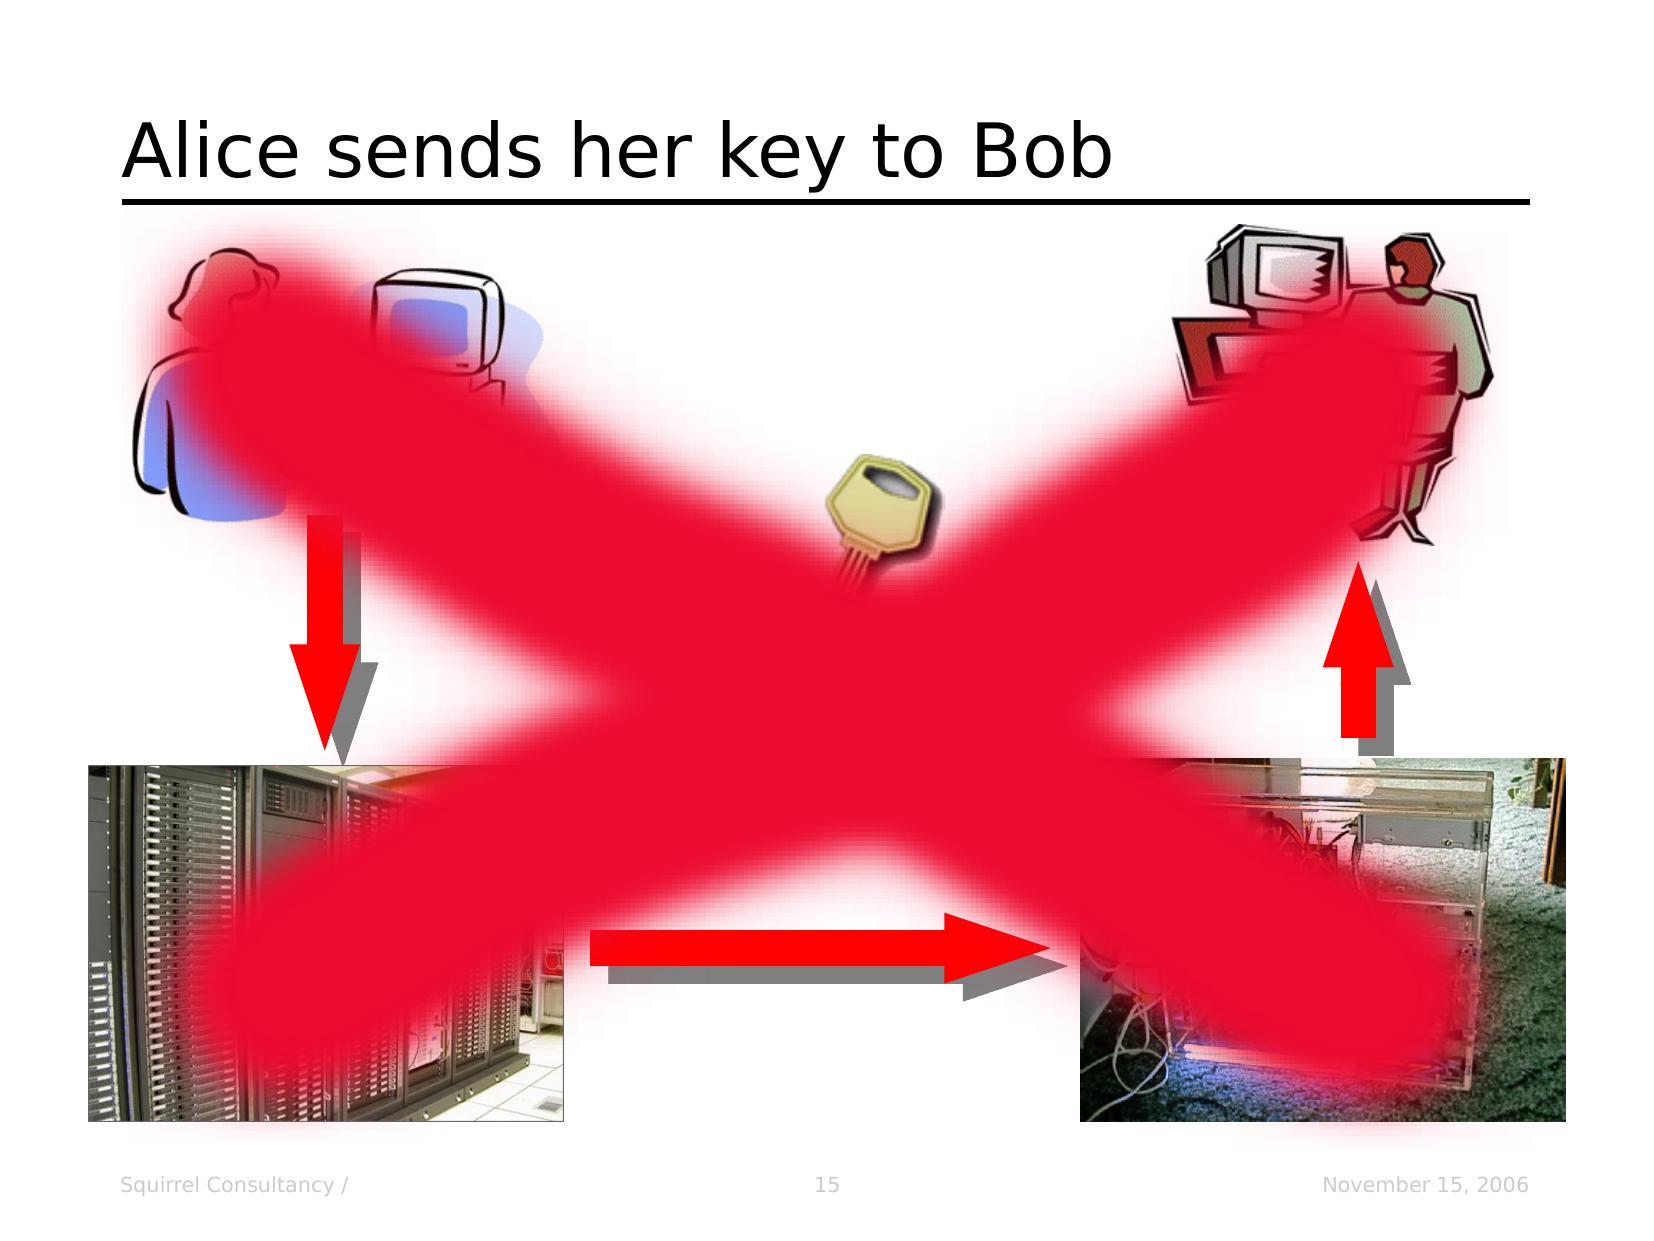

# Alice sends her key to Bob